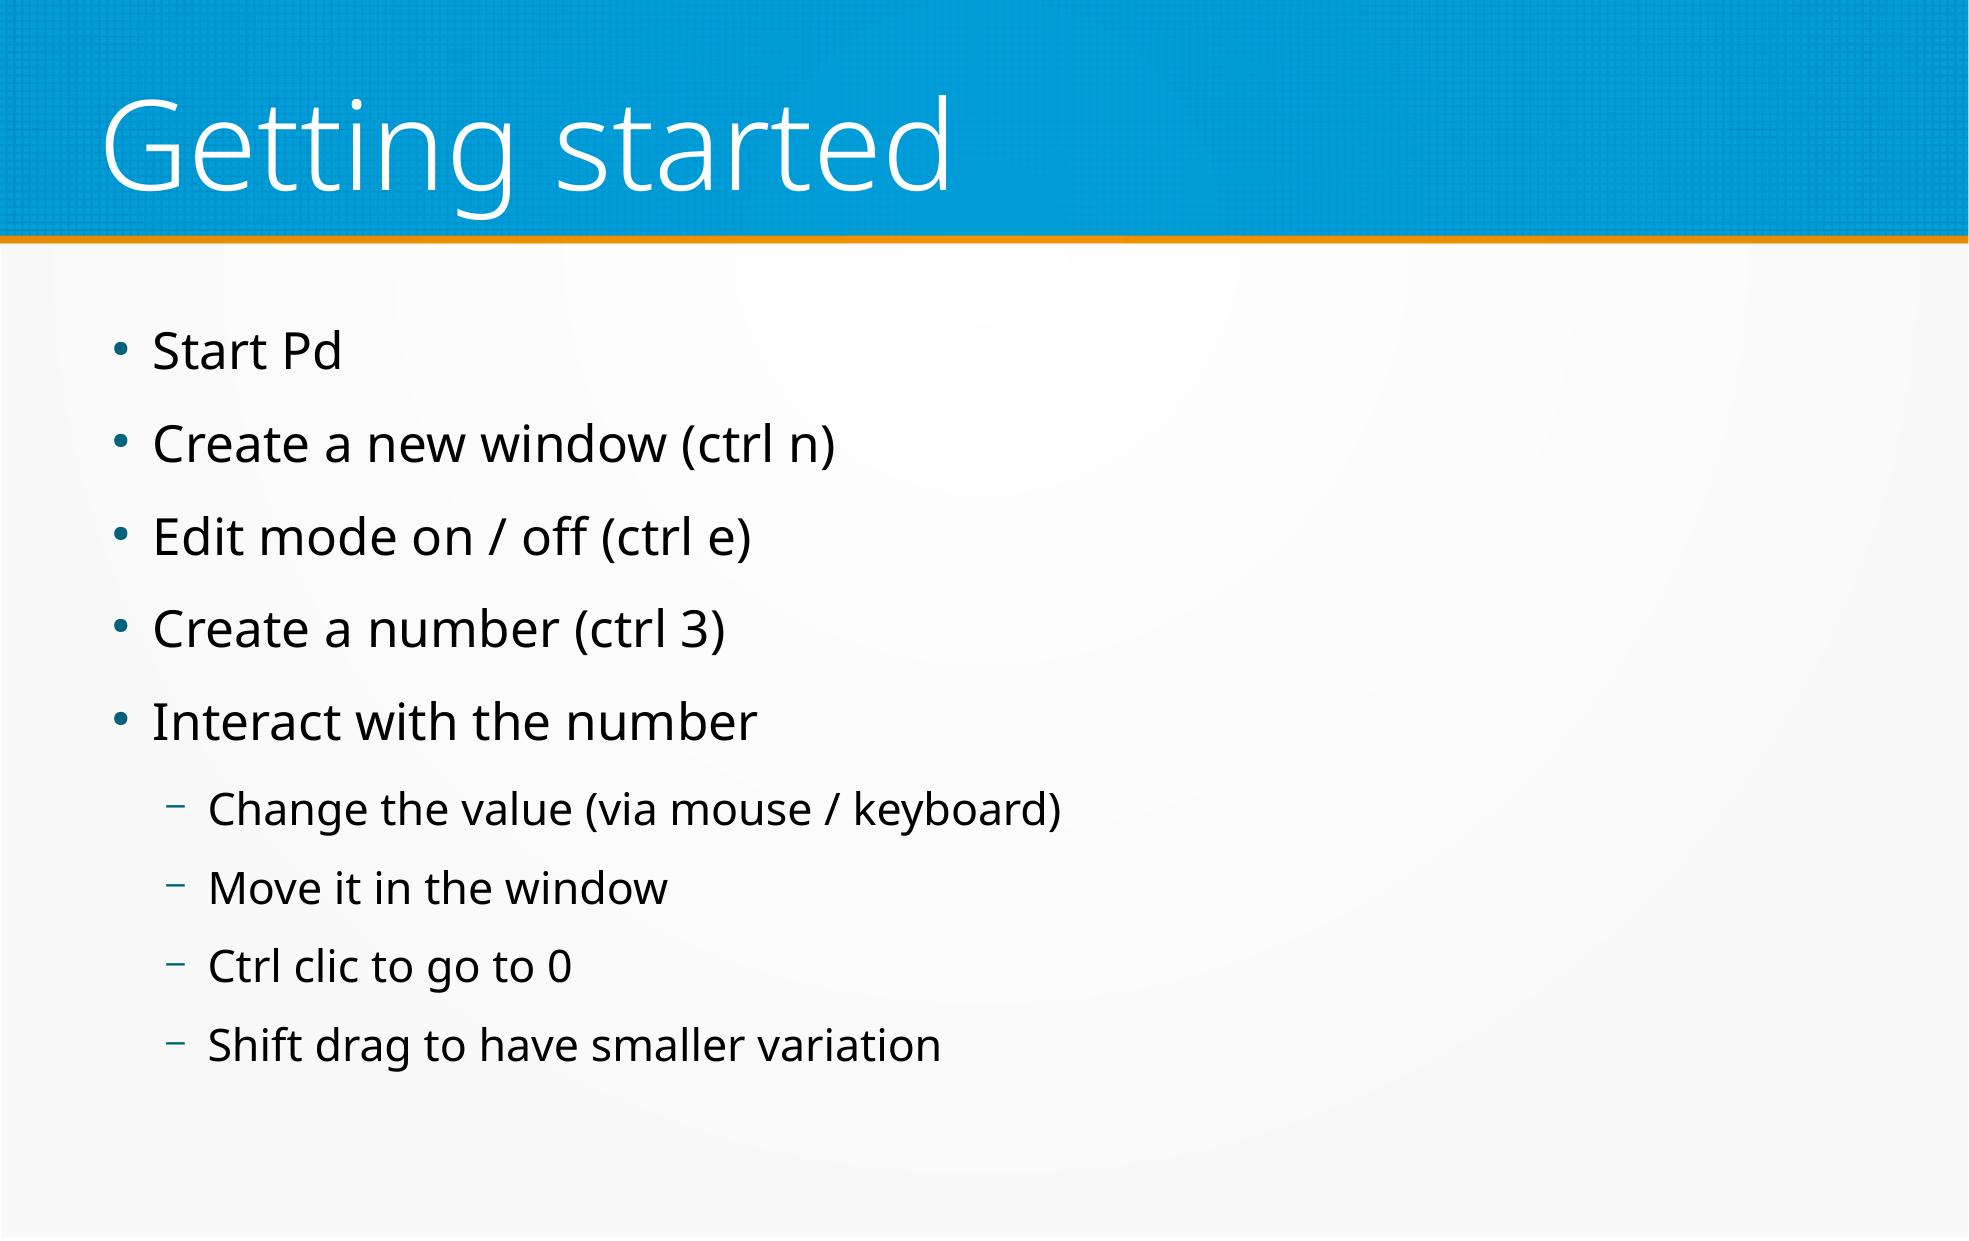

# Getting started
Start Pd
Create a new window (ctrl n)
Edit mode on / off (ctrl e)
Create a number (ctrl 3)
Interact with the number
Change the value (via mouse / keyboard)
Move it in the window
Ctrl clic to go to 0
Shift drag to have smaller variation